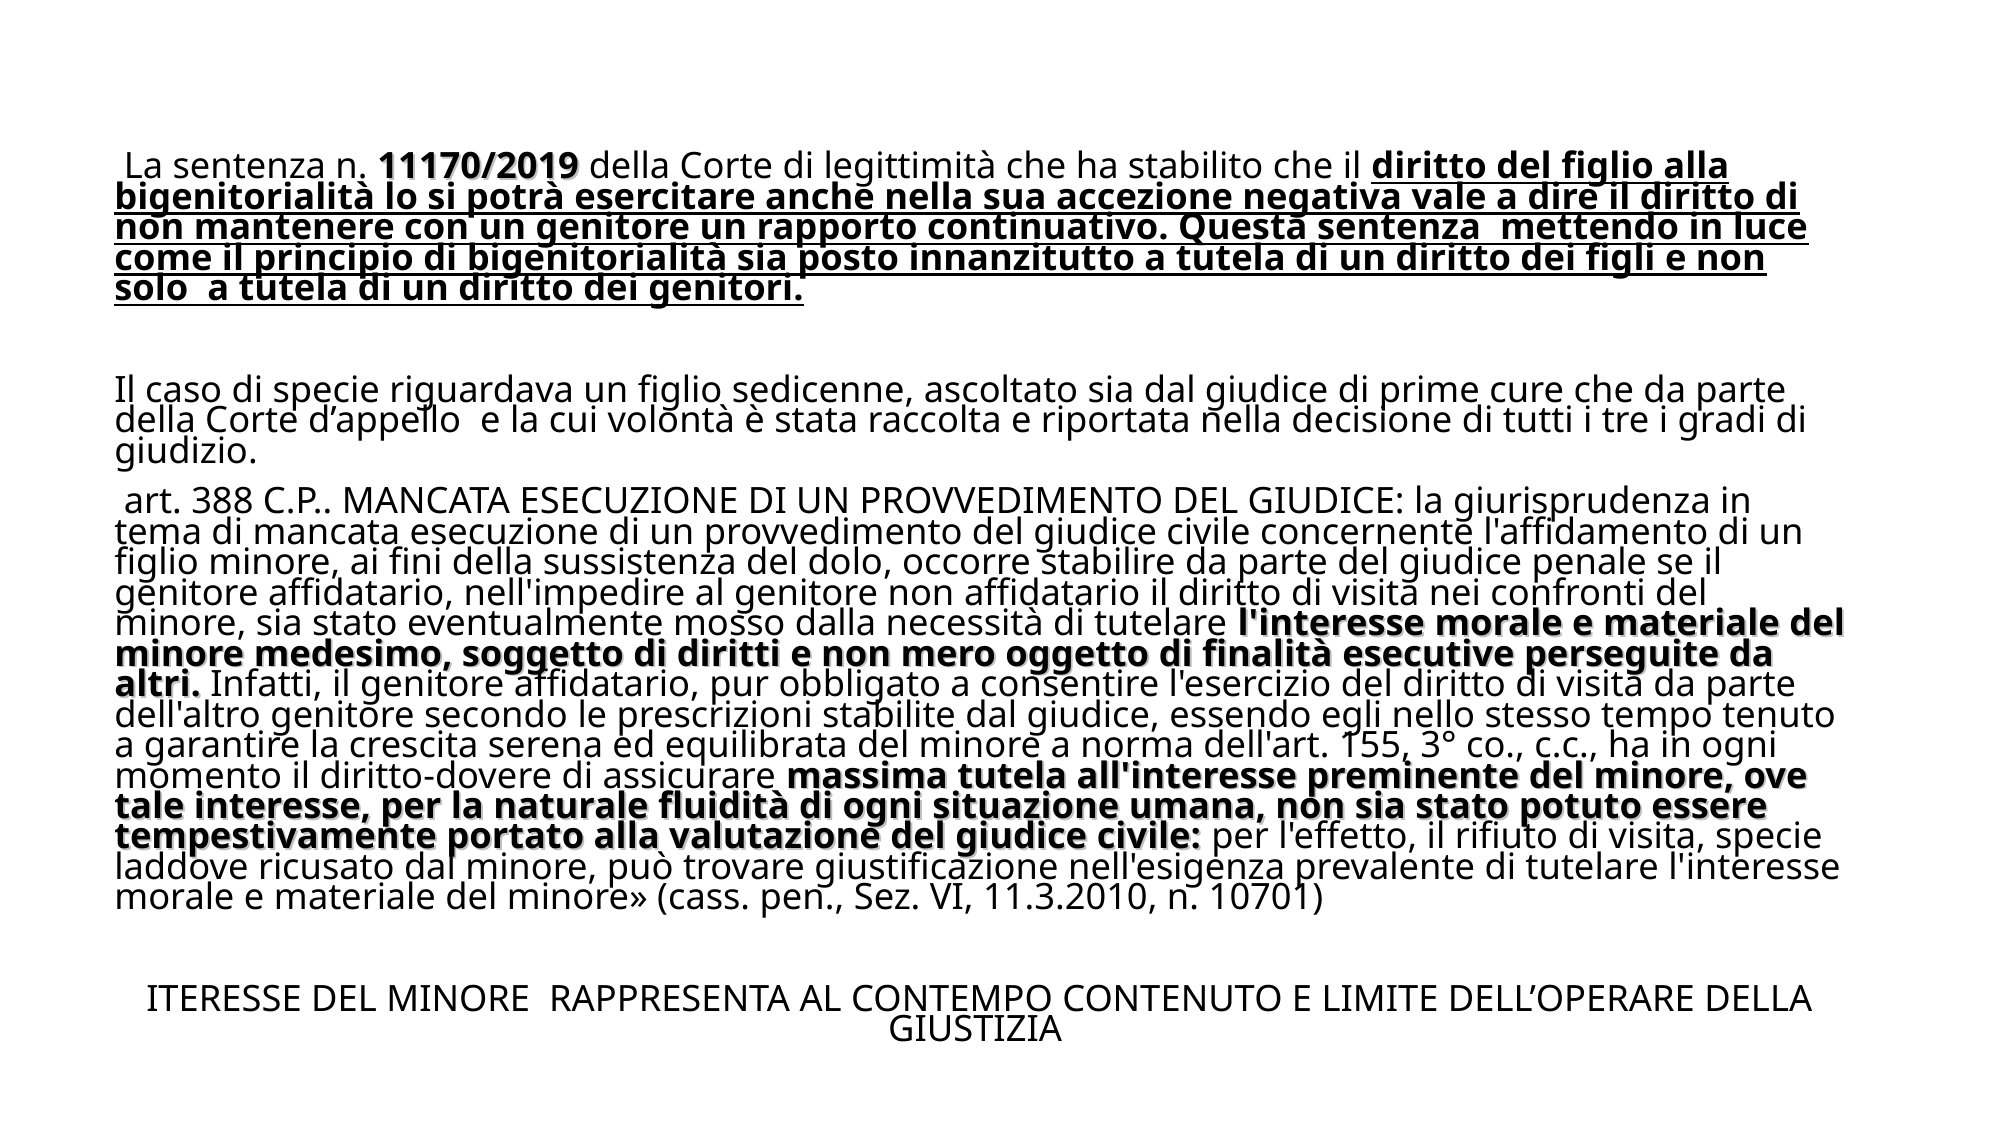

# La sentenza n. 11170/2019 della Corte di legittimità che ha stabilito che il diritto del figlio alla bigenitorialità lo si potrà esercitare anche nella sua accezione negativa vale a dire il diritto di non mantenere con un genitore un rapporto continuativo. Questa sentenza mettendo in luce come il principio di bigenitorialità sia posto innanzitutto a tutela di un diritto dei figli e non solo a tutela di un diritto dei genitori.
Il caso di specie riguardava un figlio sedicenne, ascoltato sia dal giudice di prime cure che da parte della Corte d’appello e la cui volontà è stata raccolta e riportata nella decisione di tutti i tre i gradi di giudizio.
 art. 388 C.P.. MANCATA ESECUZIONE DI UN PROVVEDIMENTO DEL GIUDICE: la giurisprudenza in tema di mancata esecuzione di un provvedimento del giudice civile concernente l'affidamento di un figlio minore, ai fini della sussistenza del dolo, occorre stabilire da parte del giudice penale se il genitore affidatario, nell'impedire al genitore non affidatario il diritto di visita nei confronti del minore, sia stato eventualmente mosso dalla necessità di tutelare l'interesse morale e materiale del minore medesimo, soggetto di diritti e non mero oggetto di finalità esecutive perseguite da altri. Infatti, il genitore affidatario, pur obbligato a consentire l'esercizio del diritto di visita da parte dell'altro genitore secondo le prescrizioni stabilite dal giudice, essendo egli nello stesso tempo tenuto a garantire la crescita serena ed equilibrata del minore a norma dell'art. 155, 3° co., c.c., ha in ogni momento il diritto-dovere di assicurare massima tutela all'interesse preminente del minore, ove tale interesse, per la naturale fluidità di ogni situazione umana, non sia stato potuto essere tempestivamente portato alla valutazione del giudice civile: per l'effetto, il rifiuto di visita, specie laddove ricusato dal minore, può trovare giustificazione nell'esigenza prevalente di tutelare l'interesse morale e materiale del minore» (cass. pen., Sez. VI, 11.3.2010, n. 10701)
ITERESSE DEL MINORE RAPPRESENTA AL CONTEMPO CONTENUTO E LIMITE DELL’OPERARE DELLA GIUSTIZIA